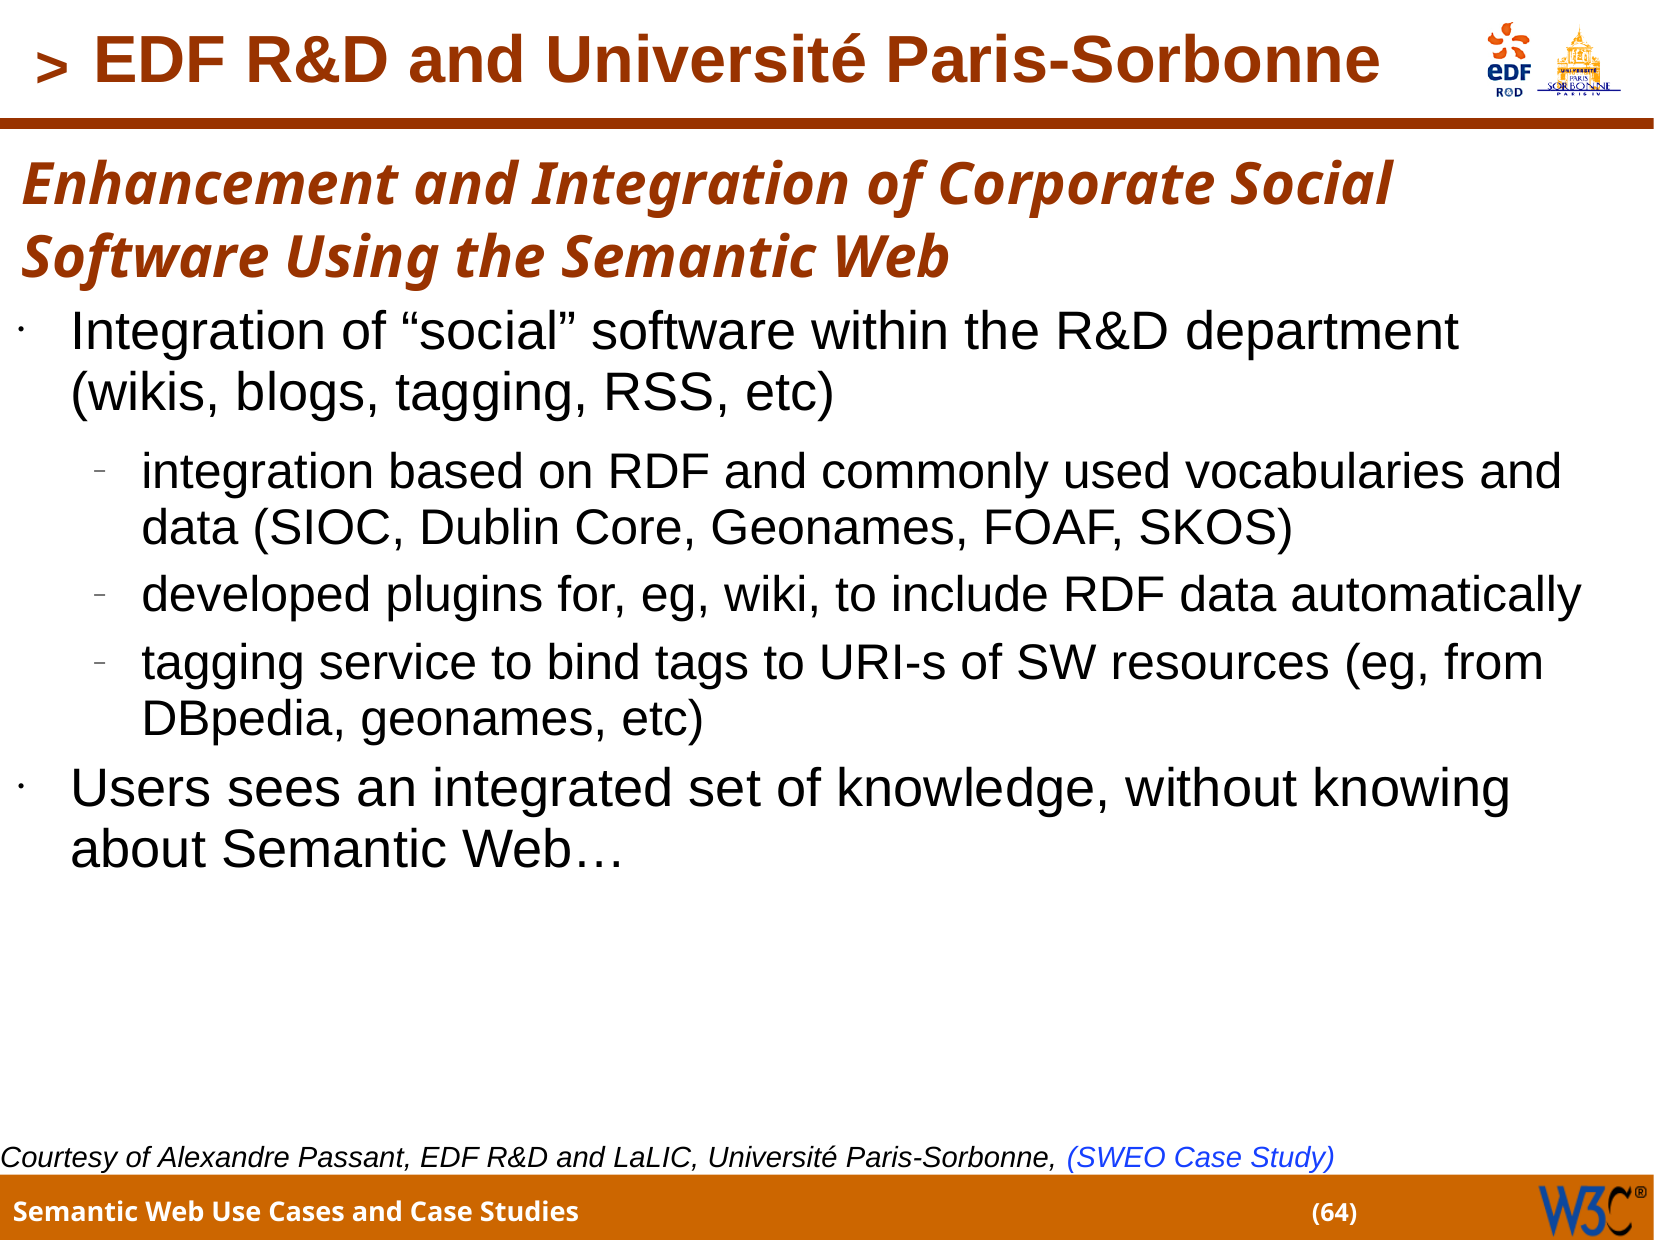

# EDF R&D and Université Paris-Sorbonne
Enhancement and Integration of Corporate Social Software Using the Semantic Web
Integration of “social” software within the R&D department (wikis, blogs, tagging, RSS, etc)
integration based on RDF and commonly used vocabularies and data (SIOC, Dublin Core, Geonames, FOAF, SKOS)
developed plugins for, eg, wiki, to include RDF data automatically
tagging service to bind tags to URI-s of SW resources (eg, from DBpedia, geonames, etc)
Users sees an integrated set of knowledge, without knowing about Semantic Web…
Courtesy of Alexandre Passant, EDF R&D and LaLIC, Université Paris-Sorbonne, (SWEO Case Study)